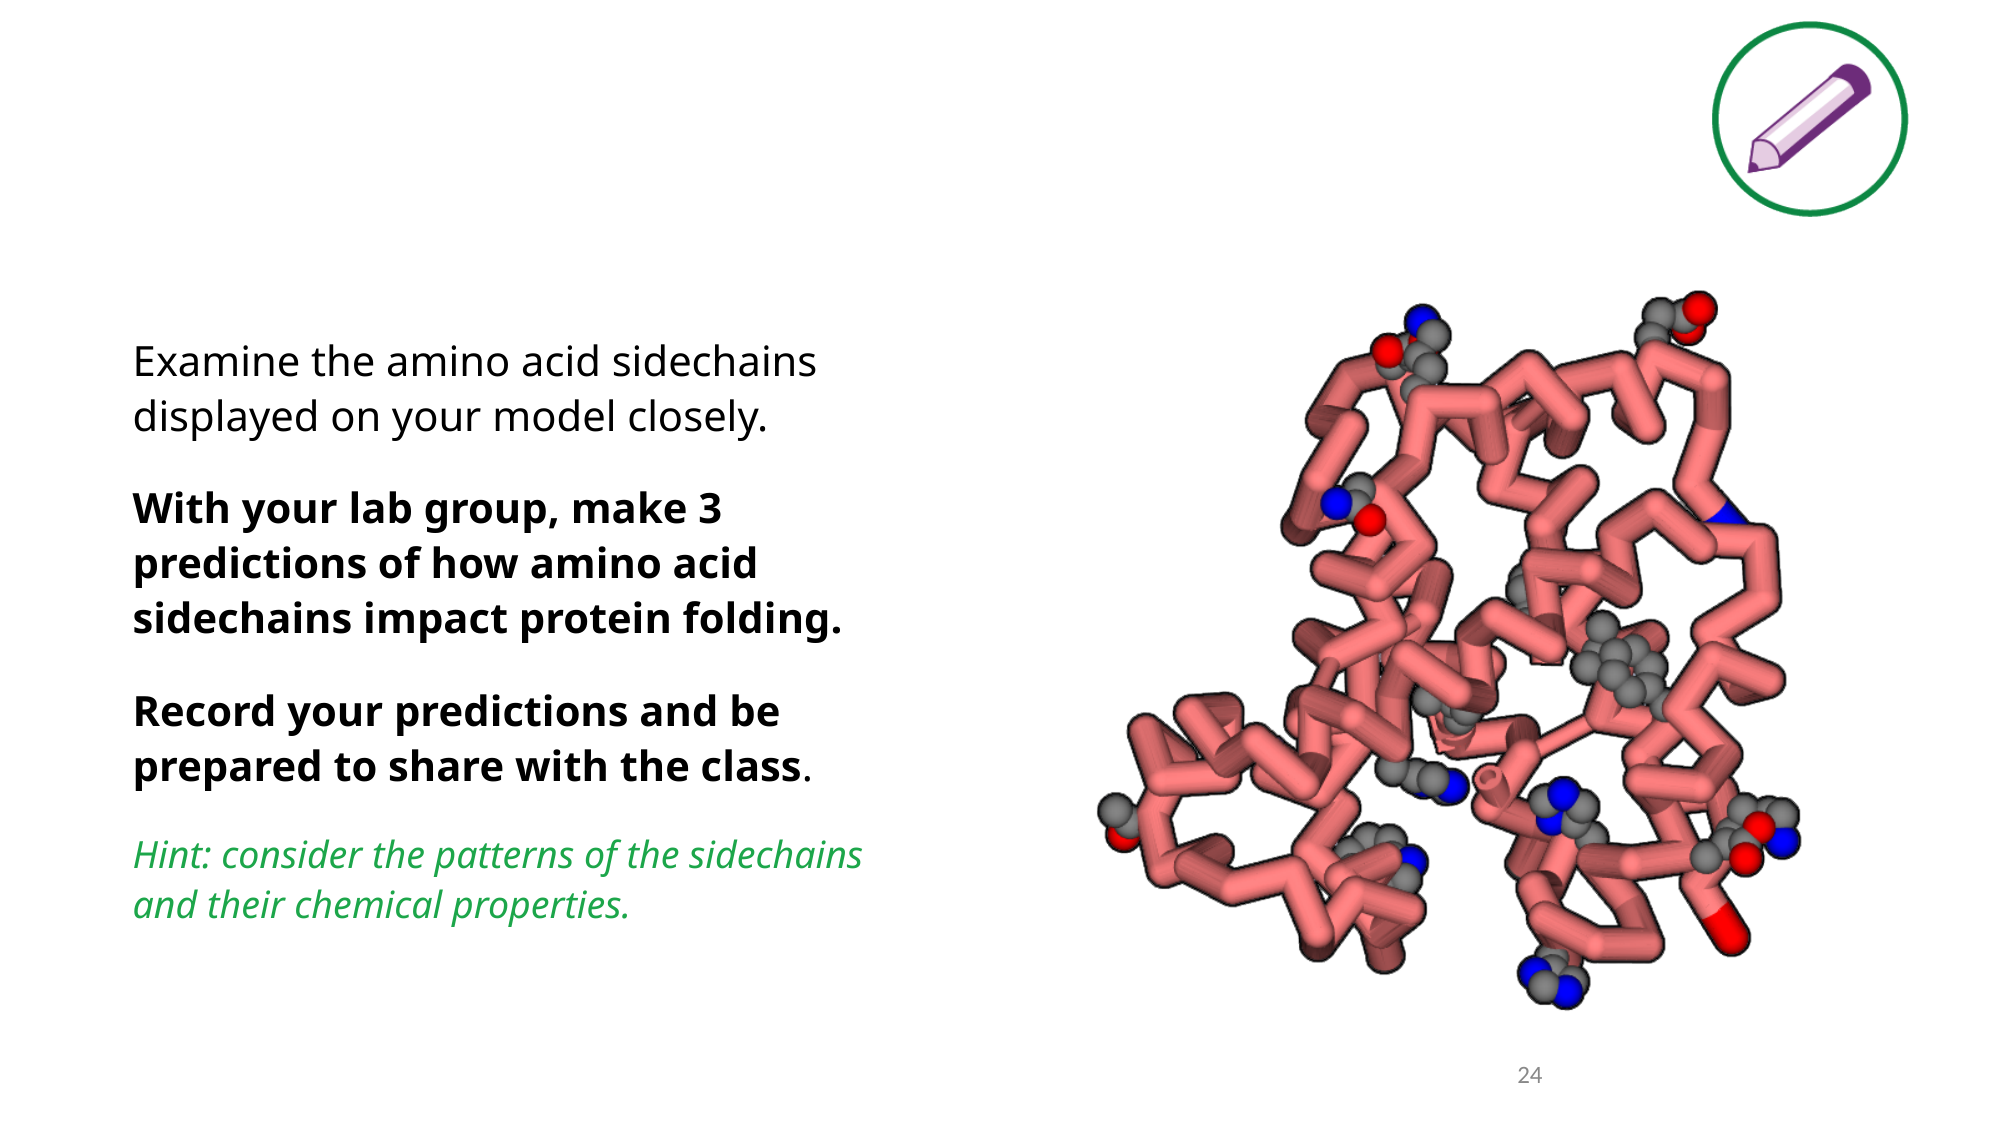

Tertiary Structure: Predict Sidechains Impact
Examine the amino acid sidechains displayed on your model closely.
With your lab group, make 3 predictions of how amino acid sidechains impact protein folding.
Record your predictions and be prepared to share with the class.
Hint: consider the patterns of the sidechains and their chemical properties.